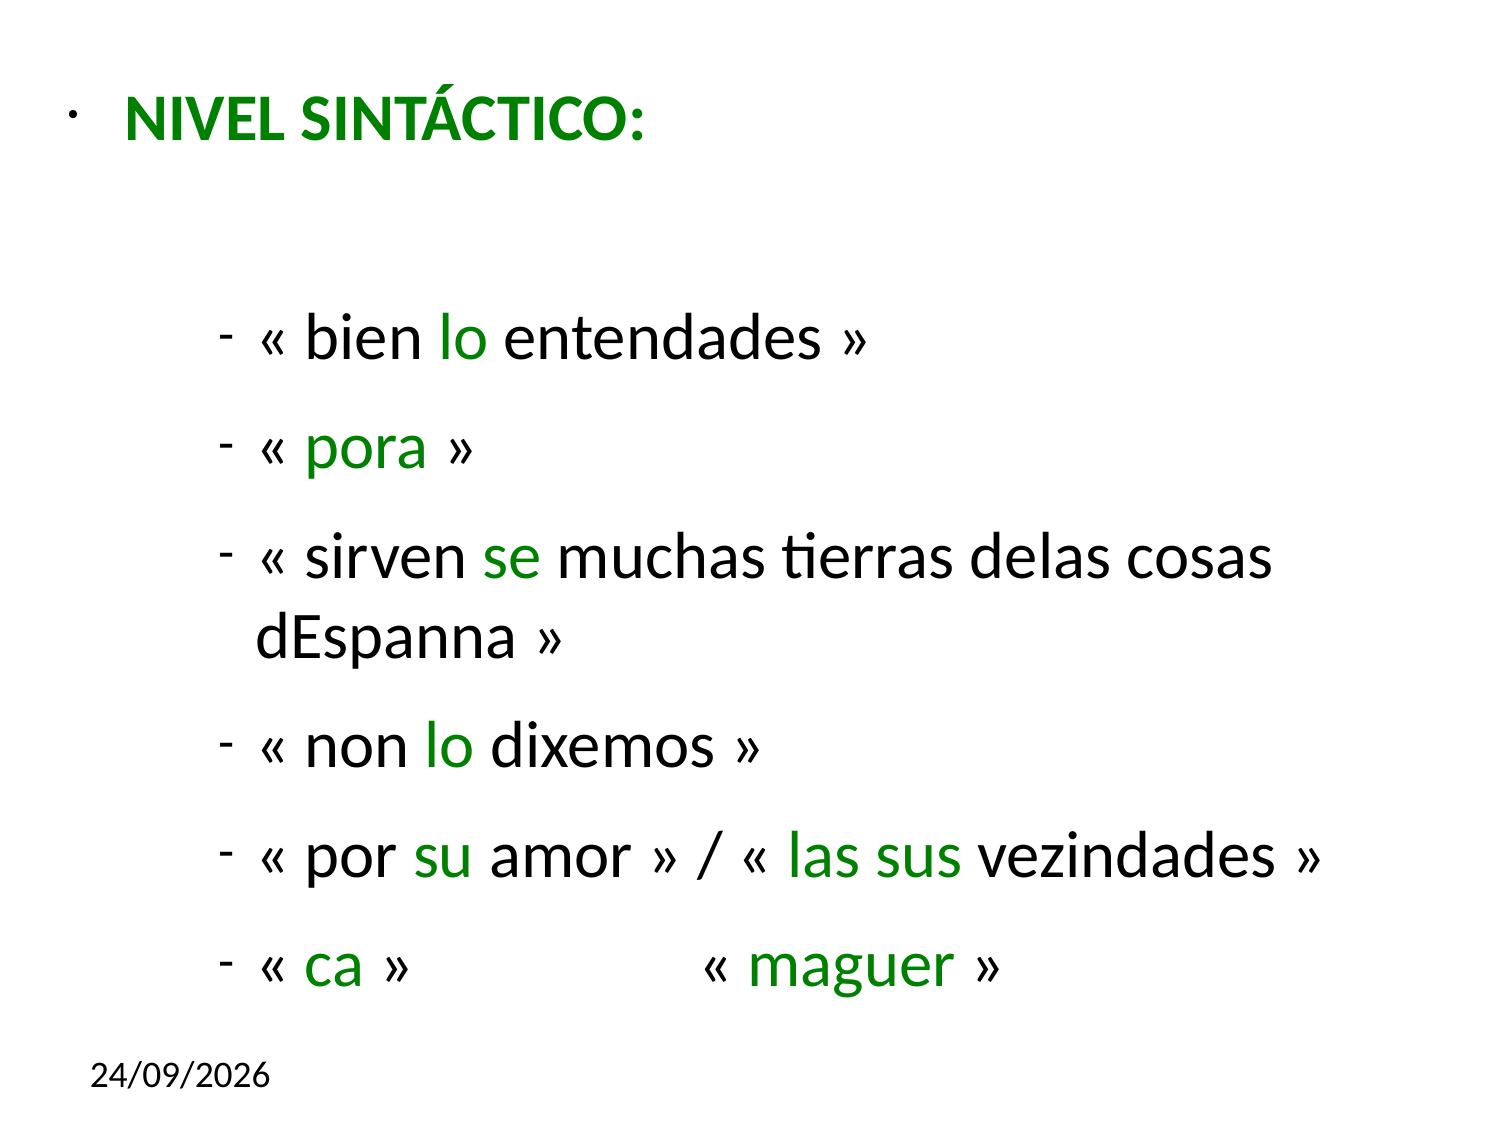

#
NIVEL SINTÁCTICO:
« bien lo entendades »
« pora »
« sirven se muchas tierras delas cosas dEspanna »
« non lo dixemos »
« por su amor » / « las sus vezindades »
« ca »				« maguer »
14 de avril de 2011